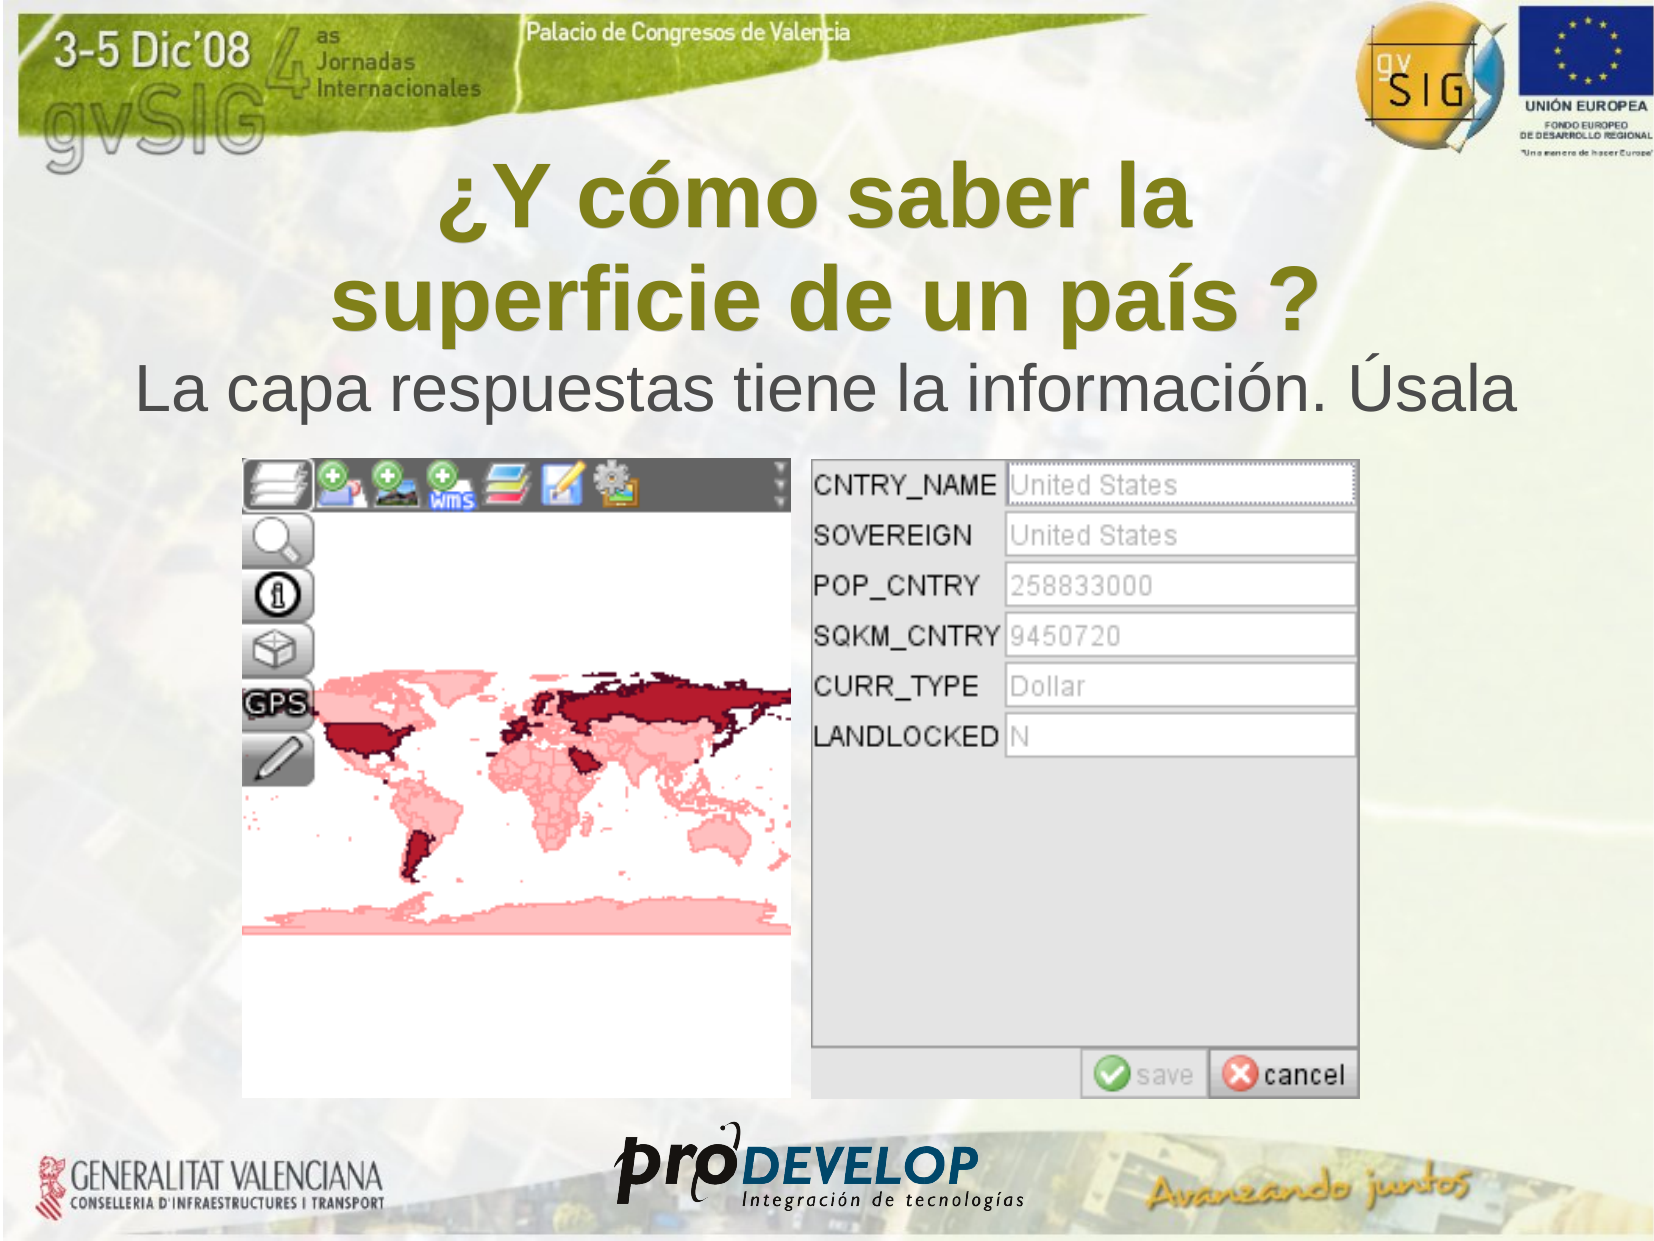

# ¿Y cómo saber la superficie de un país ?
La capa respuestas tiene la información. Úsala